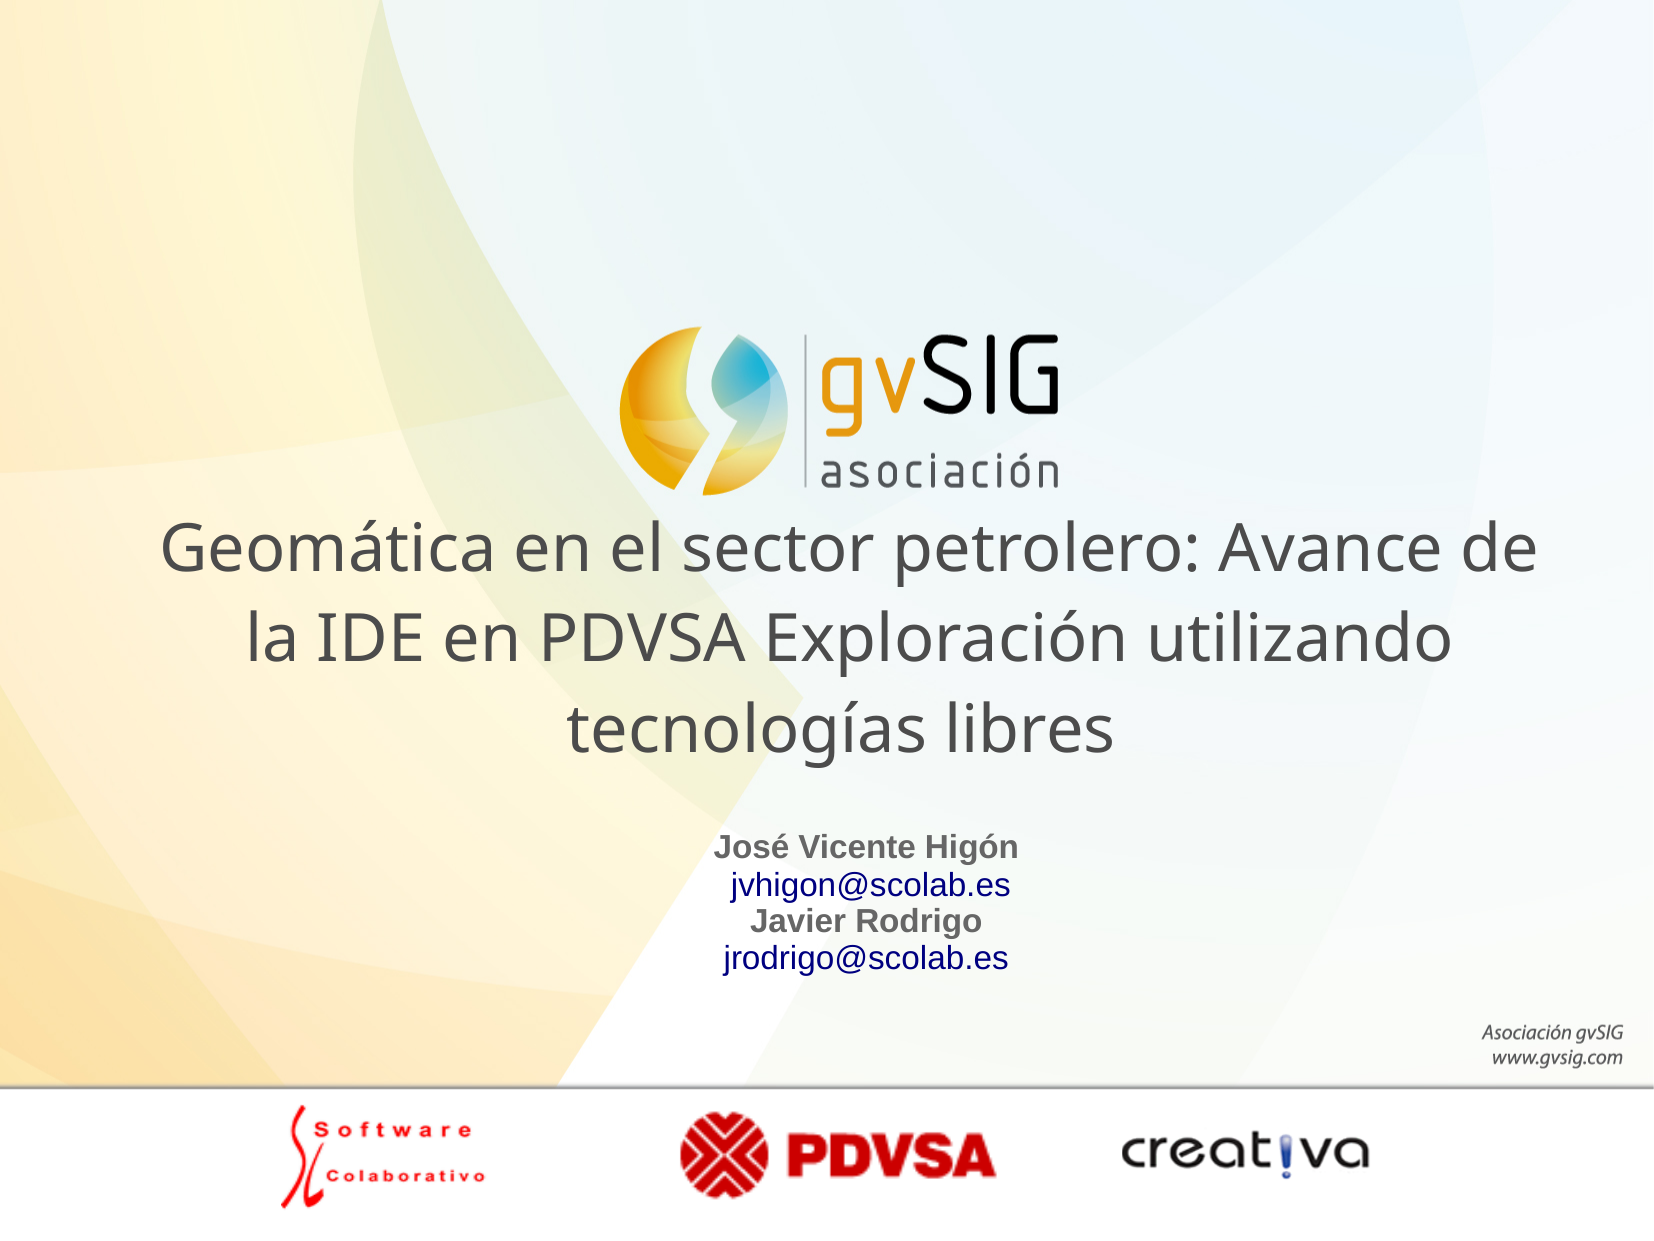

# Geomática en el sector petrolero: Avance de la IDE en PDVSA Exploración utilizando tecnologías libres
José Vicente Higón
jvhigon@scolab.es
Javier Rodrigo
jrodrigo@scolab.es